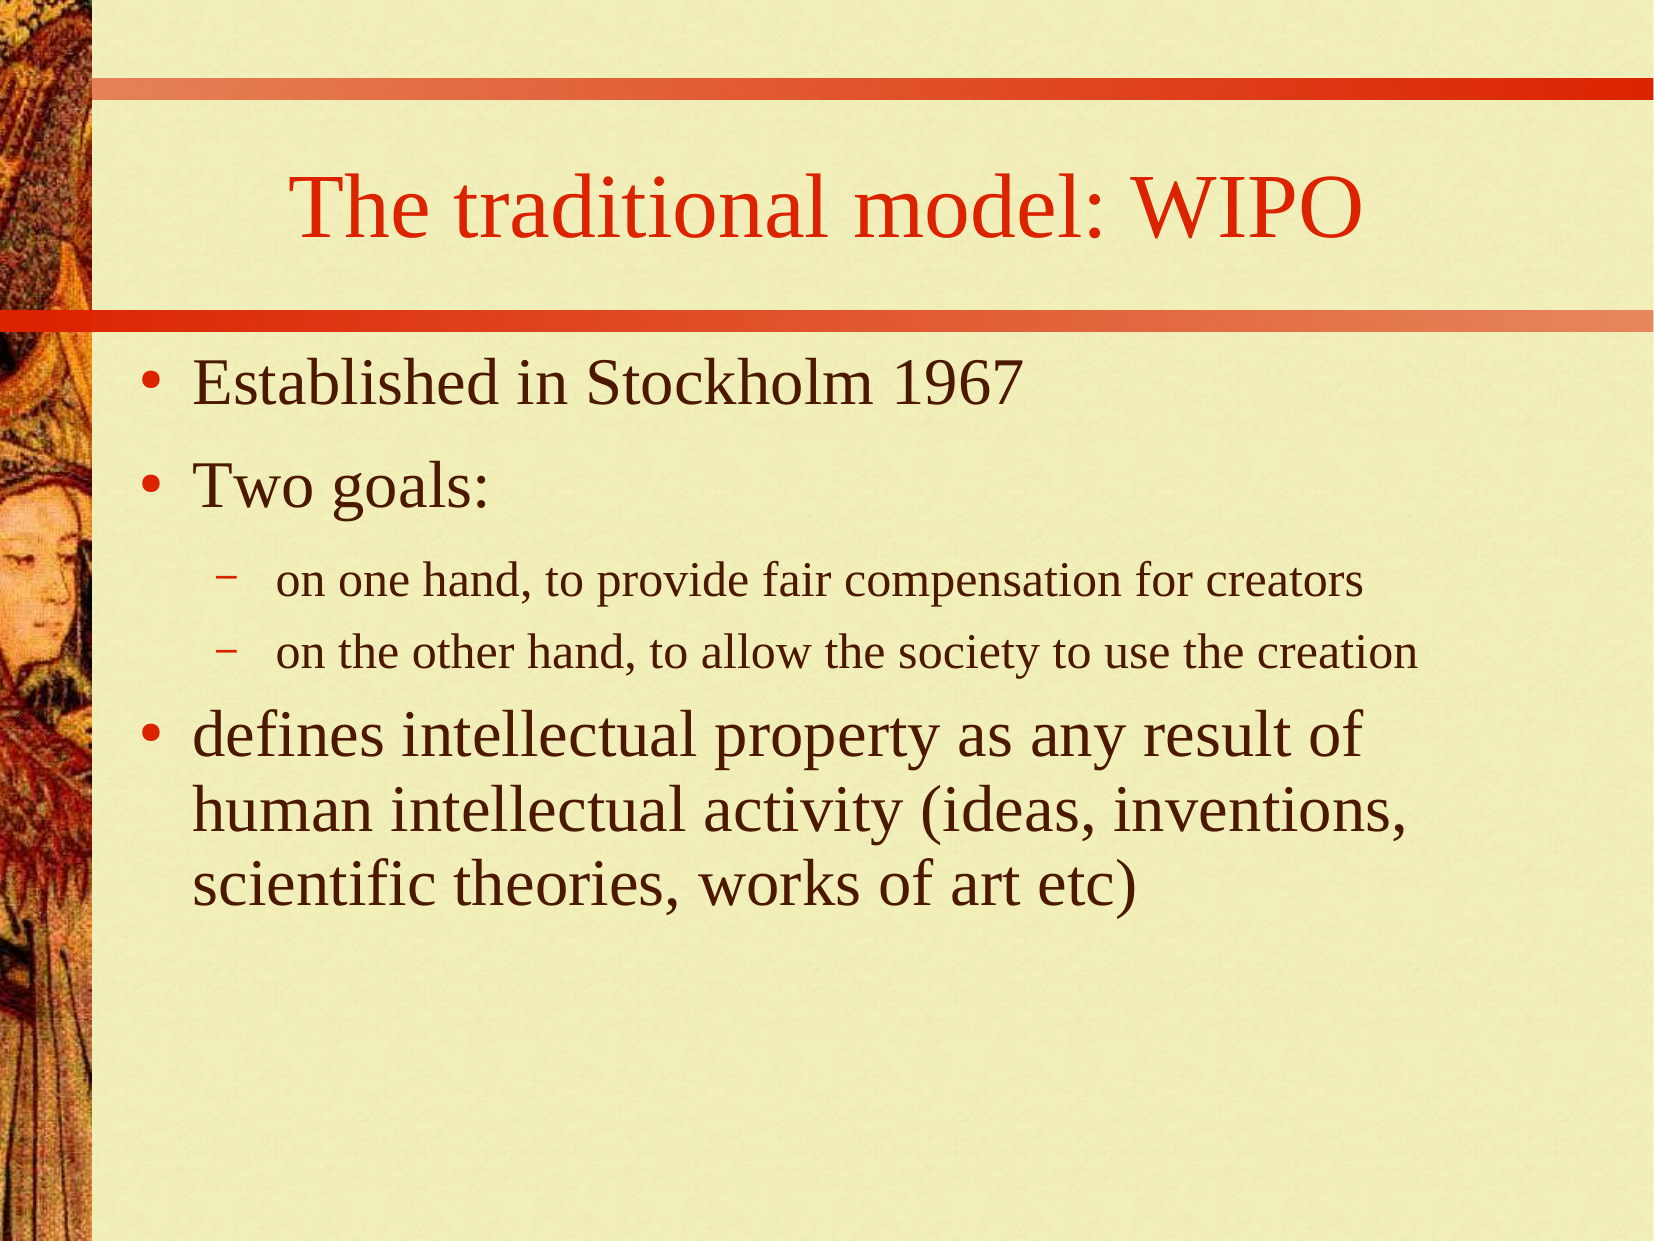

# The traditional model: WIPO
Established in Stockholm 1967
Two goals:
 on one hand, to provide fair compensation for creators
 on the other hand, to allow the society to use the creation
defines intellectual property as any result of human intellectual activity (ideas, inventions, scientific theories, works of art etc)